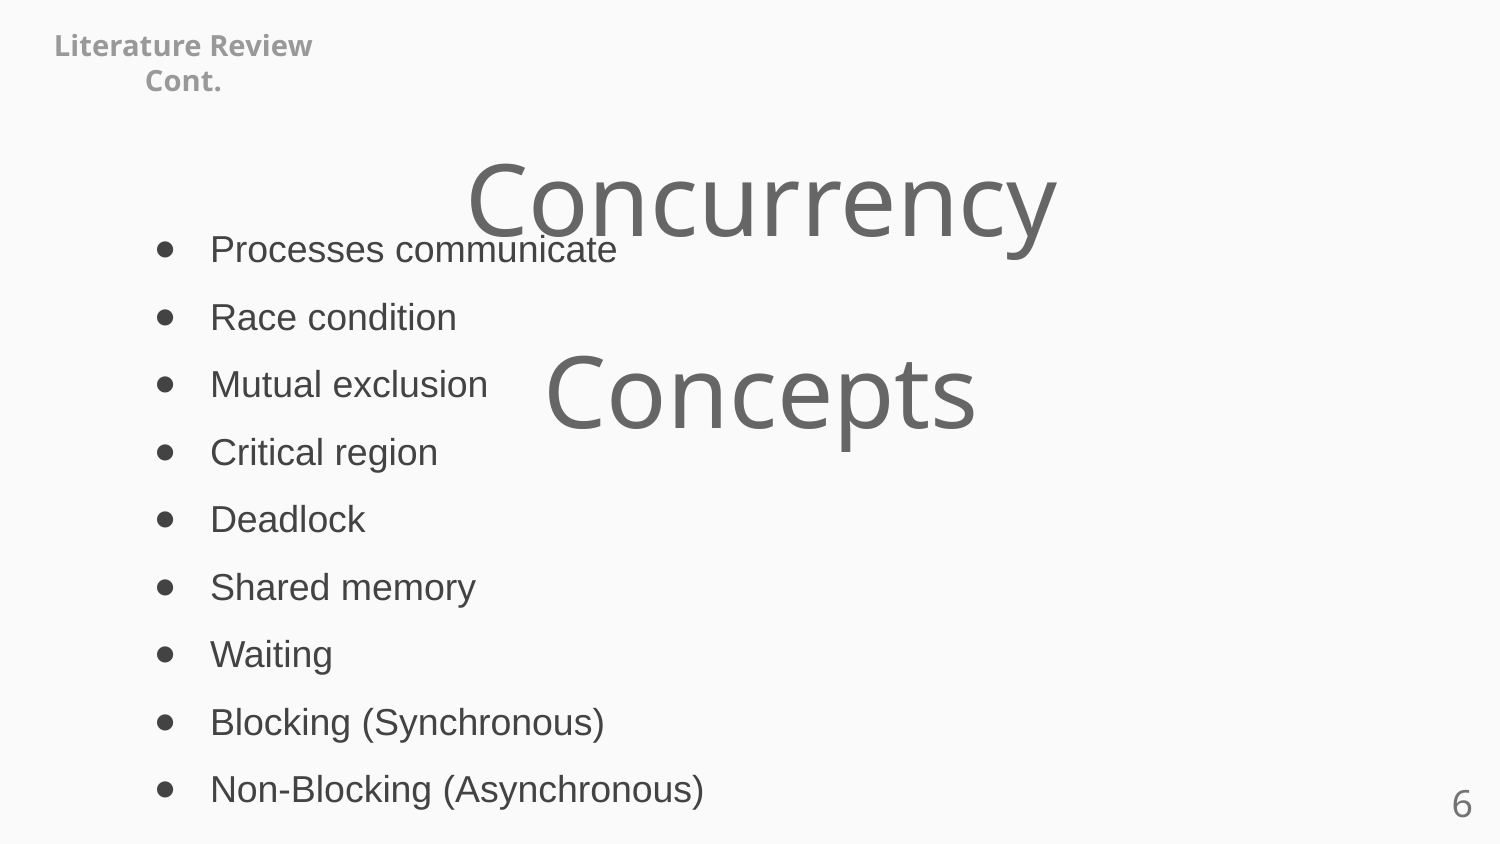

Literature Review Cont.
Concurrency Concepts
Processes communicate
Race condition
Mutual exclusion
Critical region
Deadlock
Shared memory
Waiting
Blocking (Synchronous)
Non-Blocking (Asynchronous)
6